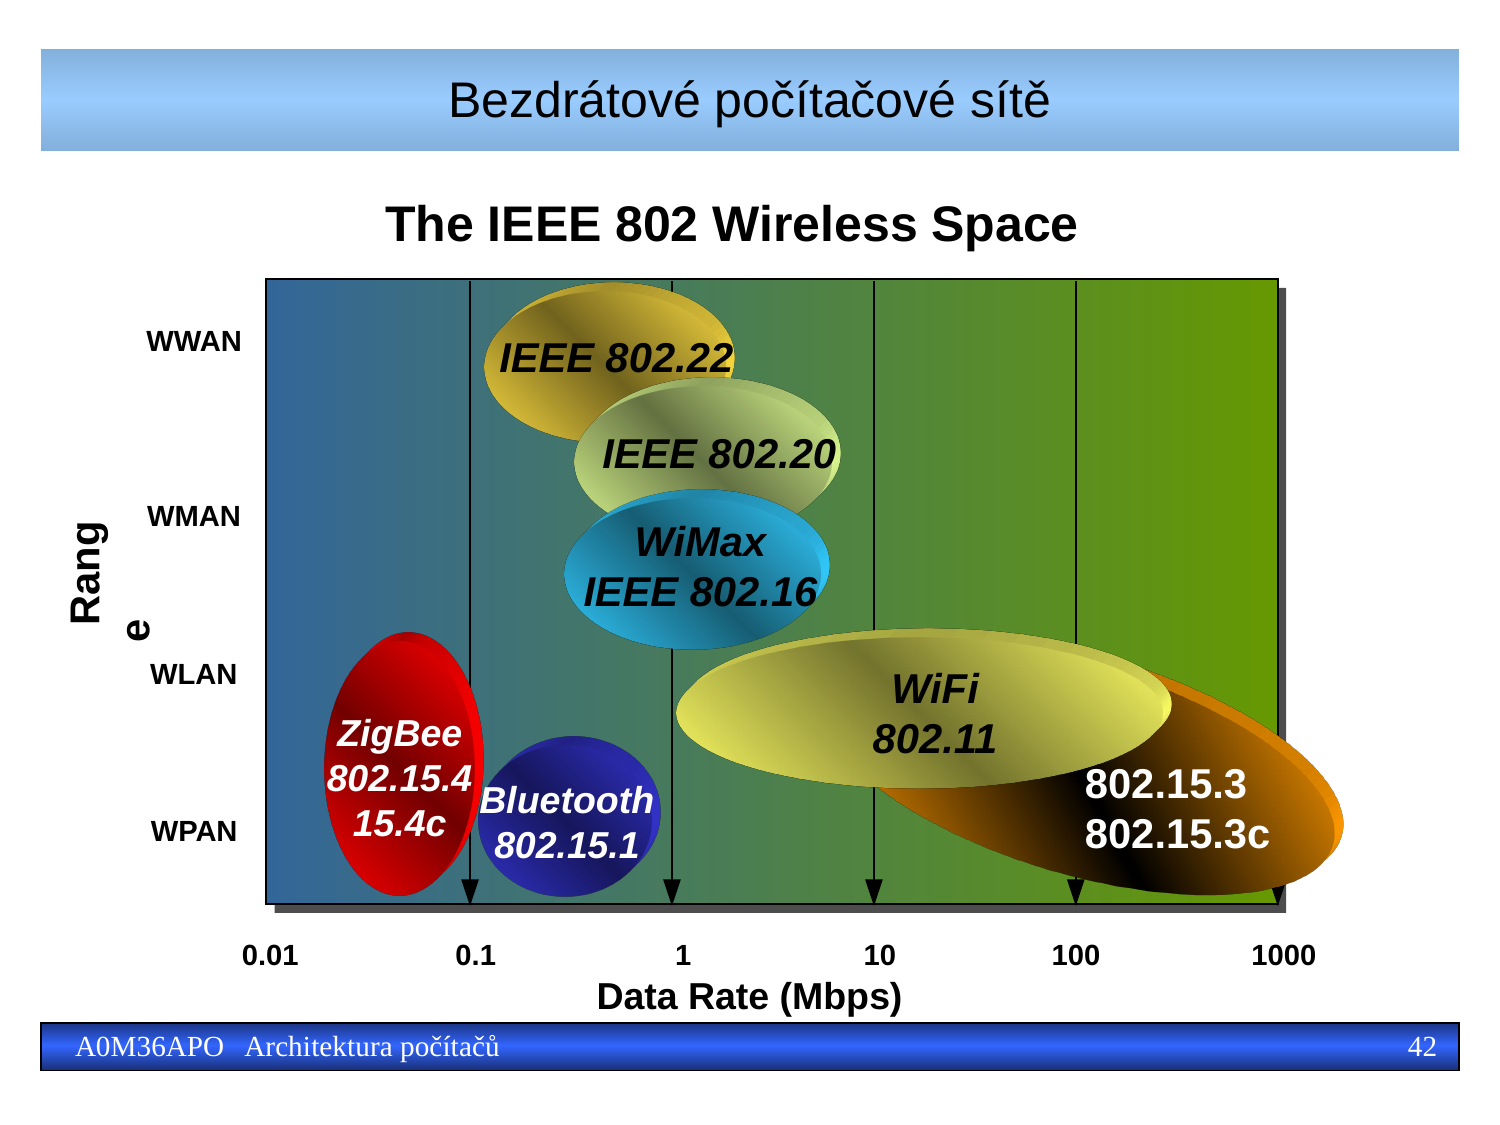

# Bezdrátové počítačové sítě
The IEEE 802 Wireless Space
		.
WWAN
WMAN
WLAN
WPAN
IEEE 802.22
IEEE 802.20
WiMax
IEEE 802.16
WiFi
802.11
ZigBee
802.15.4
15.4c
802.15.3
802.15.3c
Bluetooth
802.15.1
0.01
0.1
1
10
100
1000
Data Rate (Mbps)
Range
A0M36APO Architektura počítačů
42